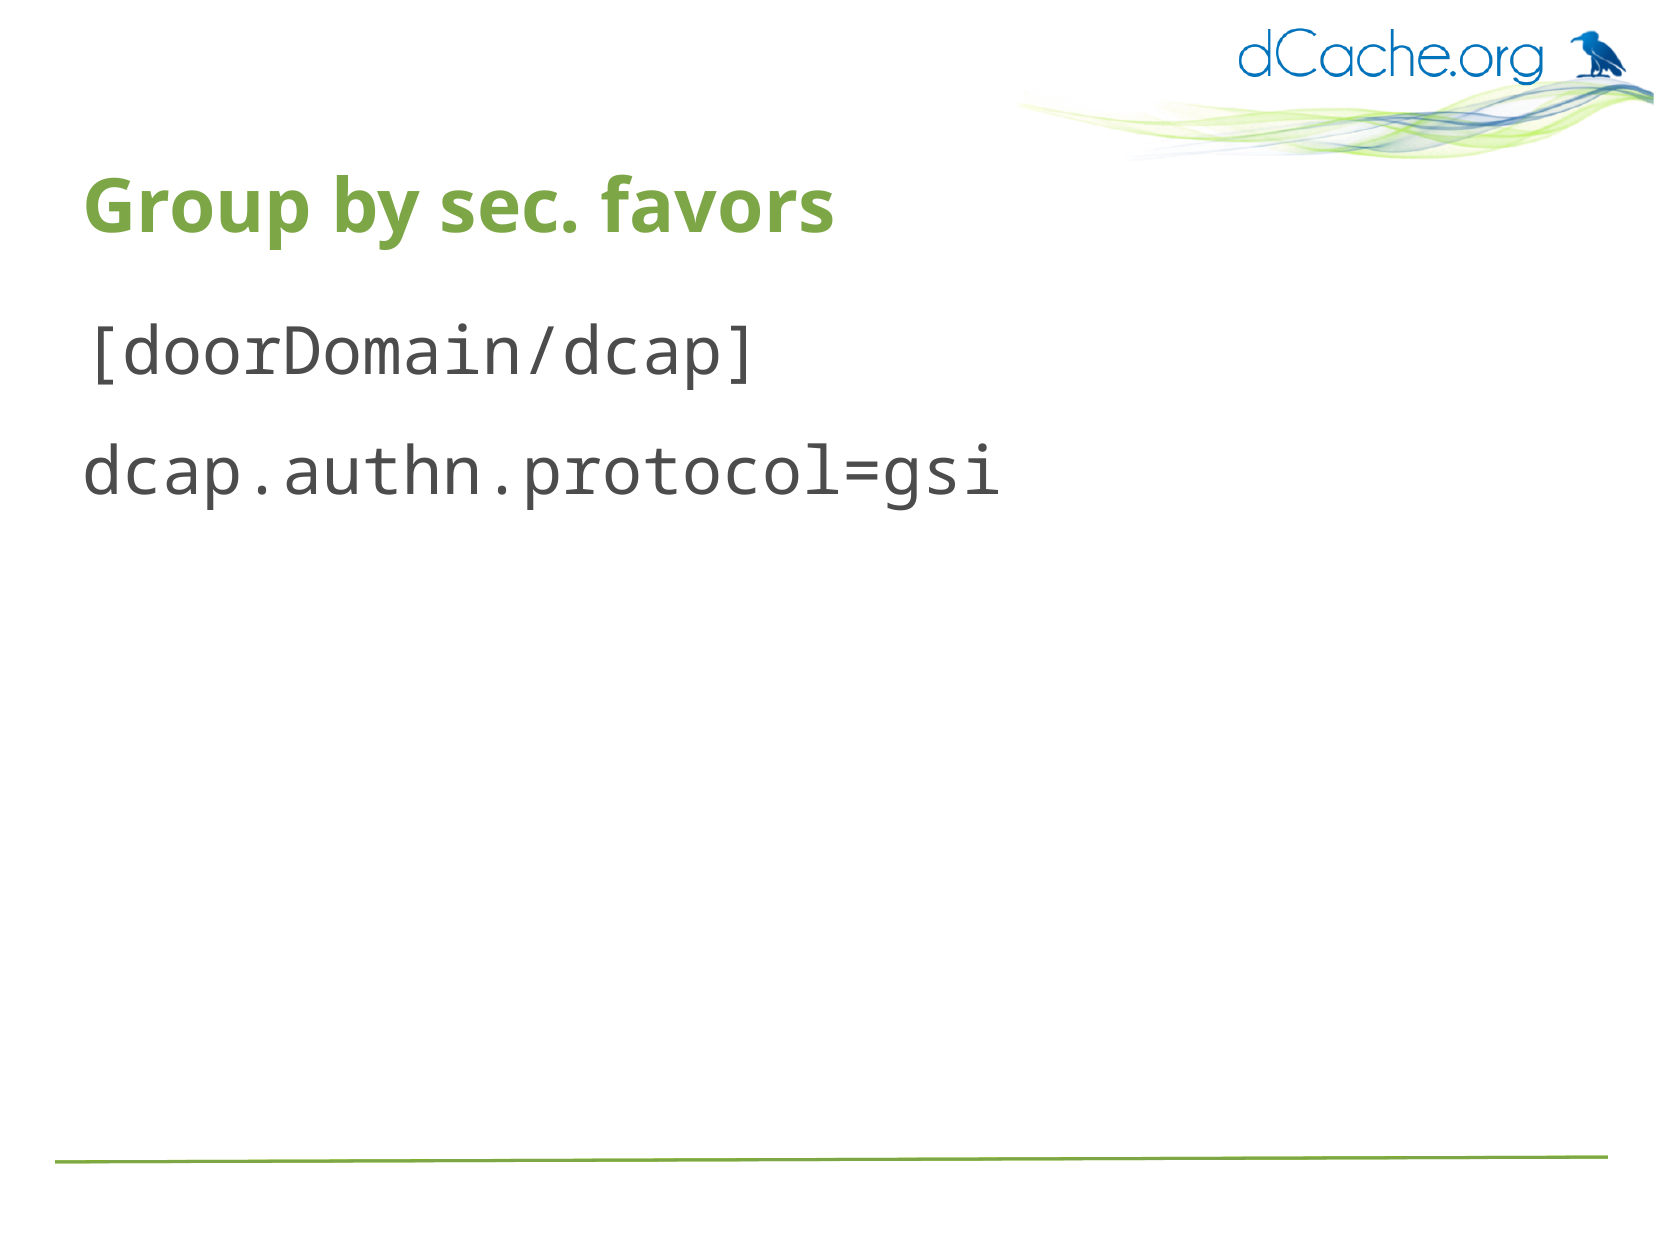

# Group by sec. favors
[doorDomain/dcap]
dcap.authn.protocol=gsi